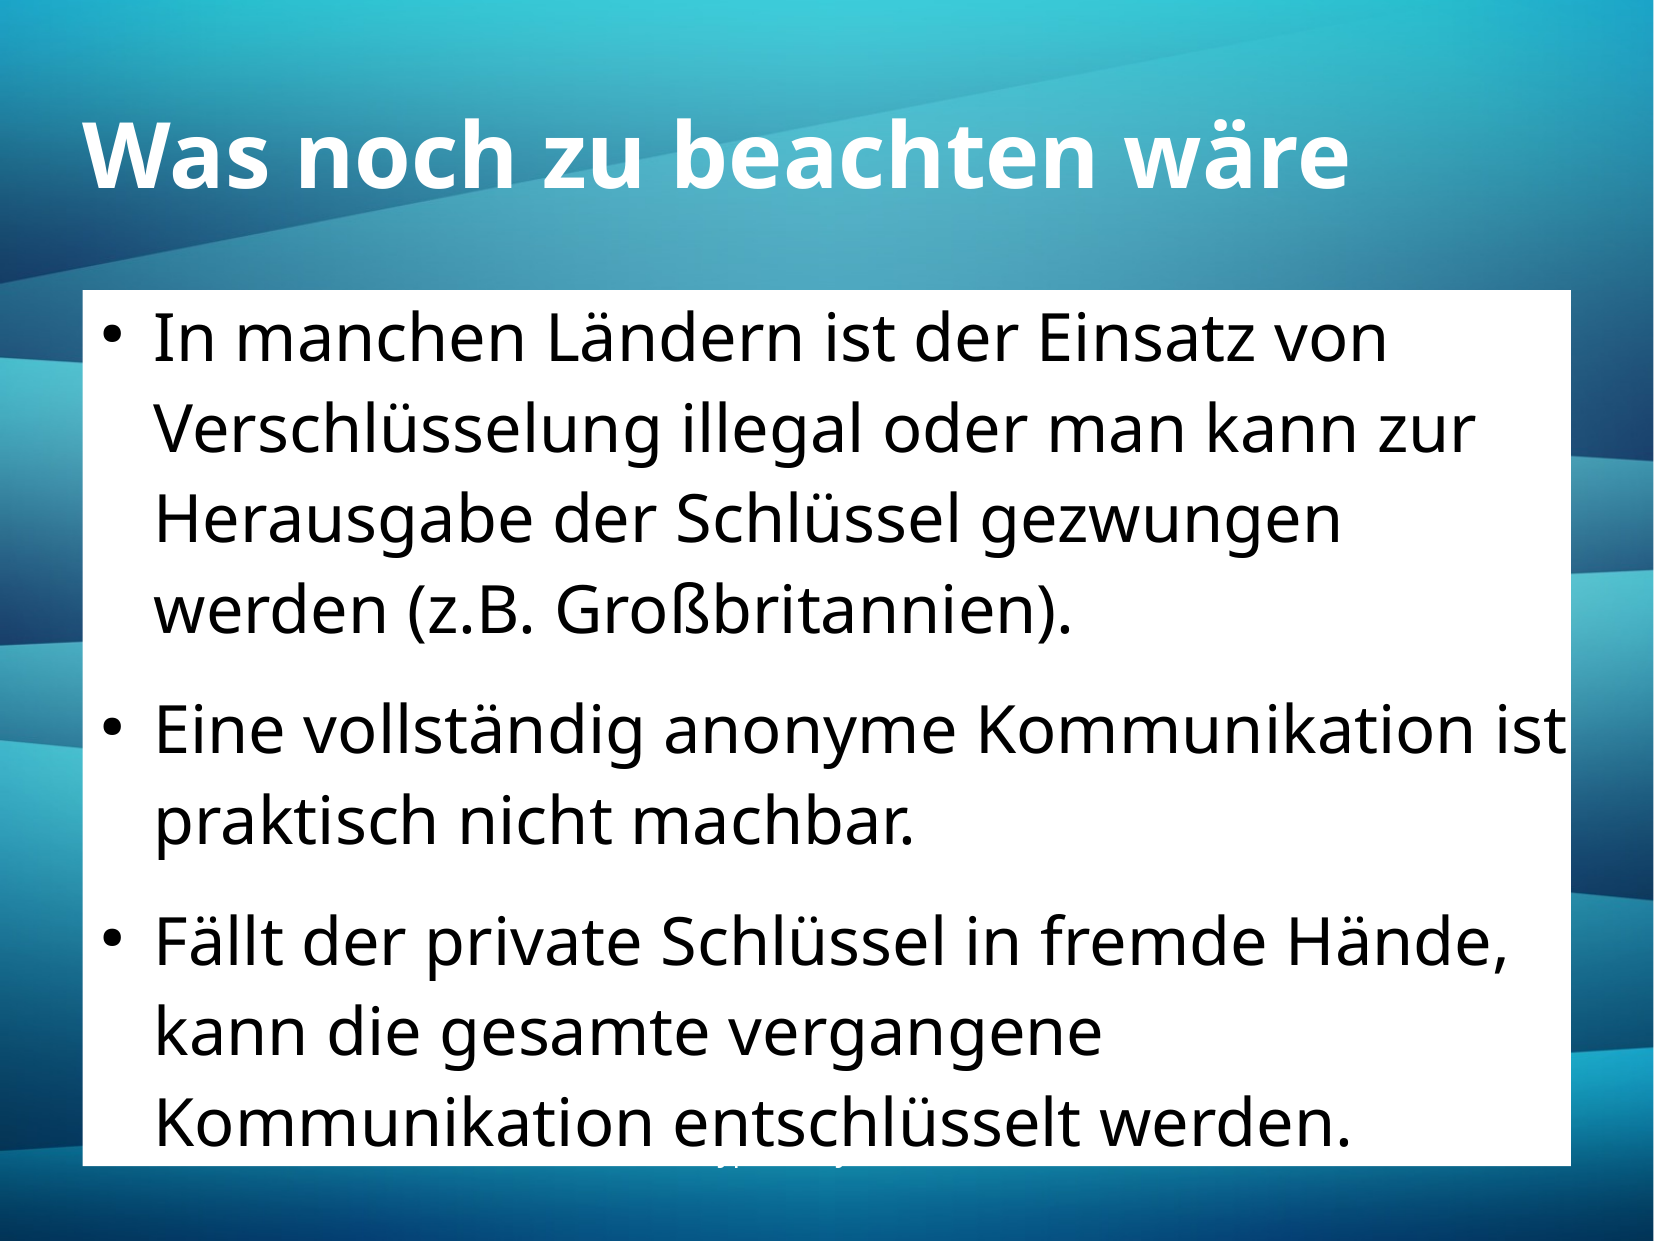

# Was noch zu beachten wäre
In manchen Ländern ist der Einsatz von Verschlüsselung illegal oder man kann zur Herausgabe der Schlüssel gezwungen werden (z.B. Großbritannien).
Eine vollständig anonyme Kommunikation ist praktisch nicht machbar.
Fällt der private Schlüssel in fremde Hände, kann die gesamte vergangene Kommunikation entschlüsselt werden.
23.11.2013
CryptoParty, Kollnau
45